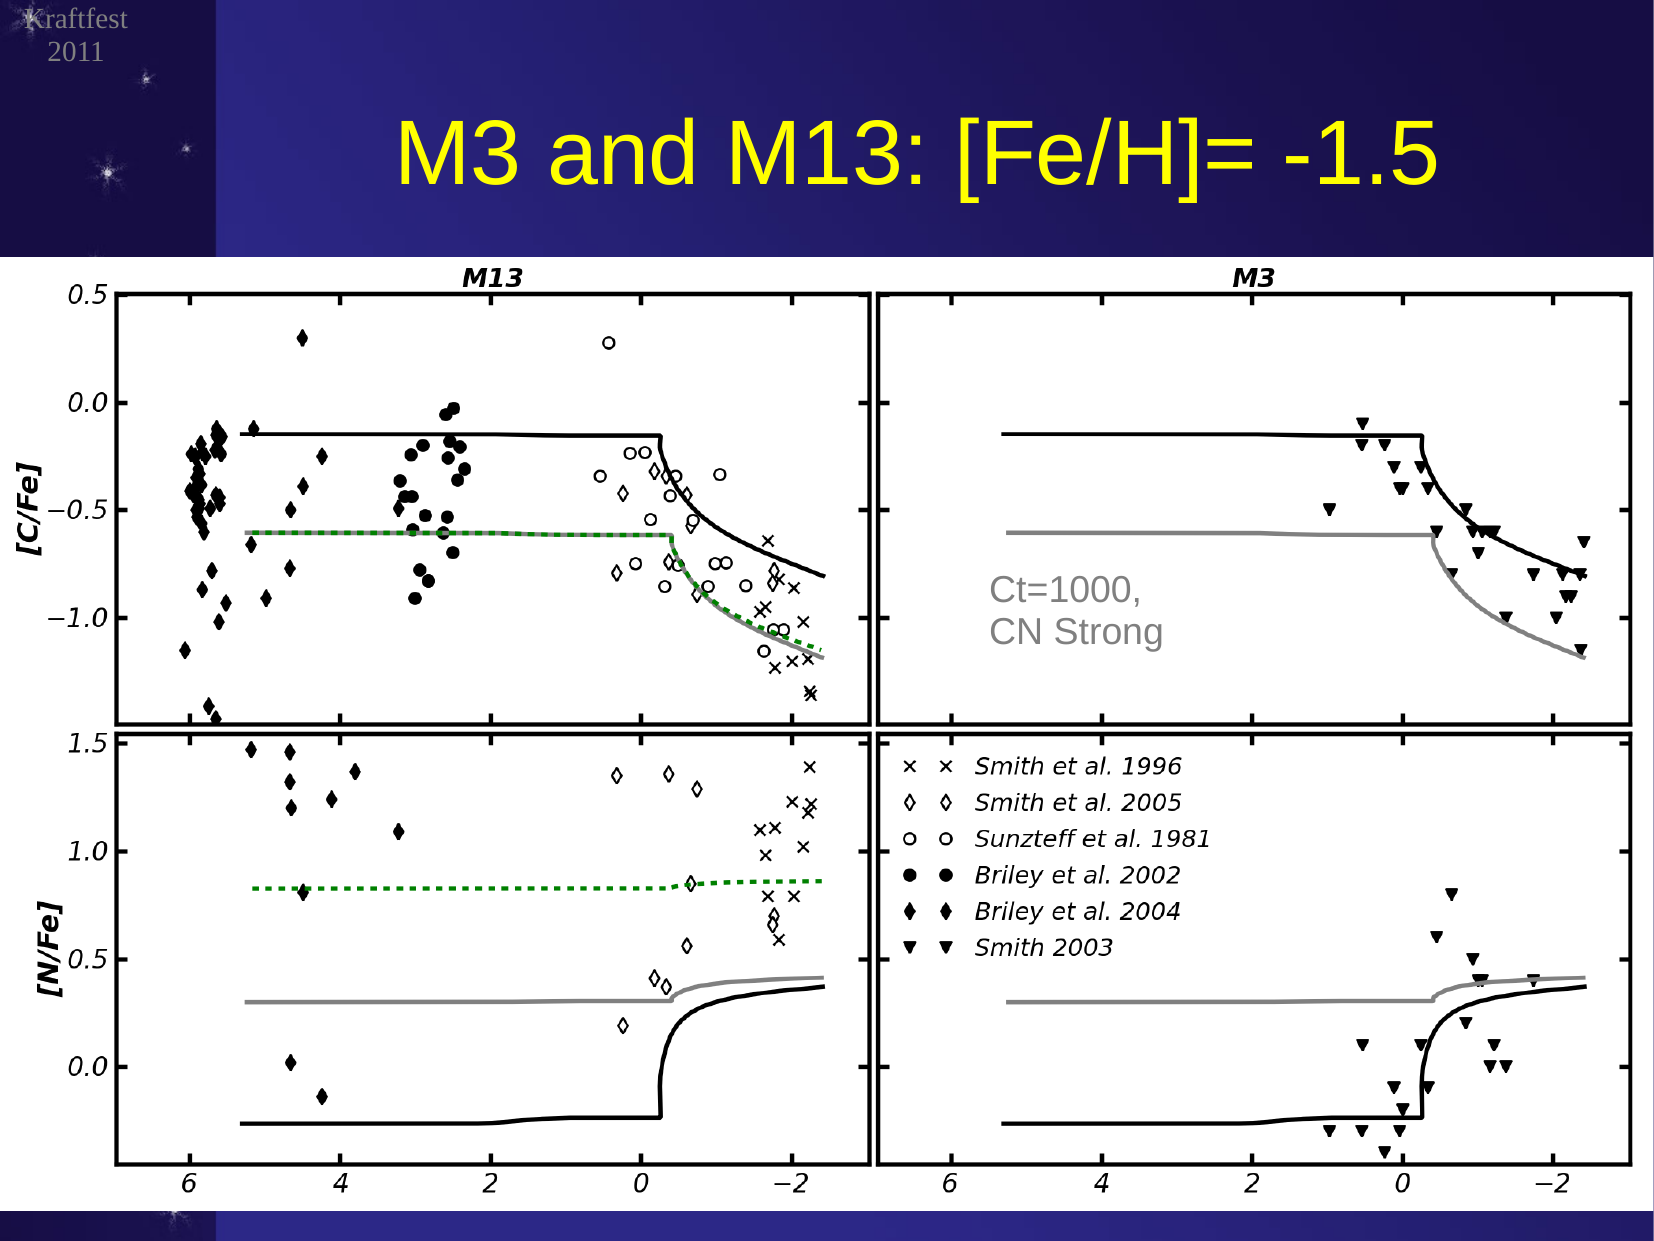

# M3 and M13: [Fe/H]= -1.5
Ct=1000,
CN Weak
Ct=1000,
CN Strong
27